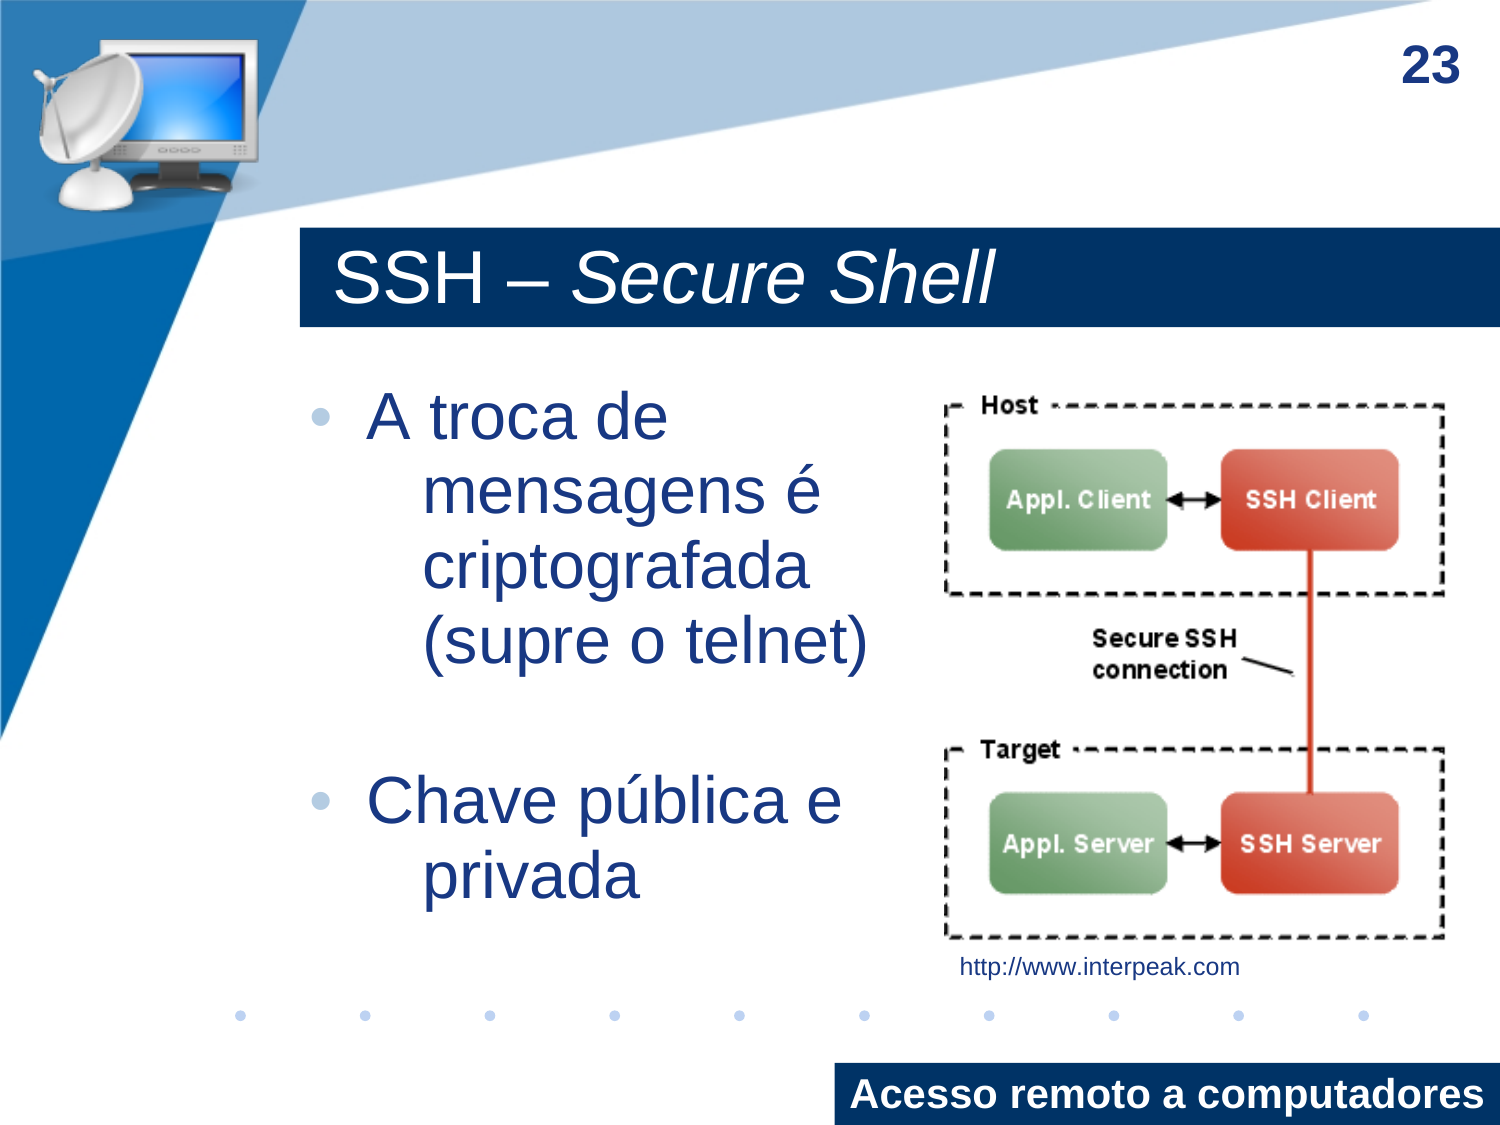

# SSH – Secure Shell
A troca de mensagens é criptografada (supre o telnet)
Chave pública e privada
http://www.interpeak.com